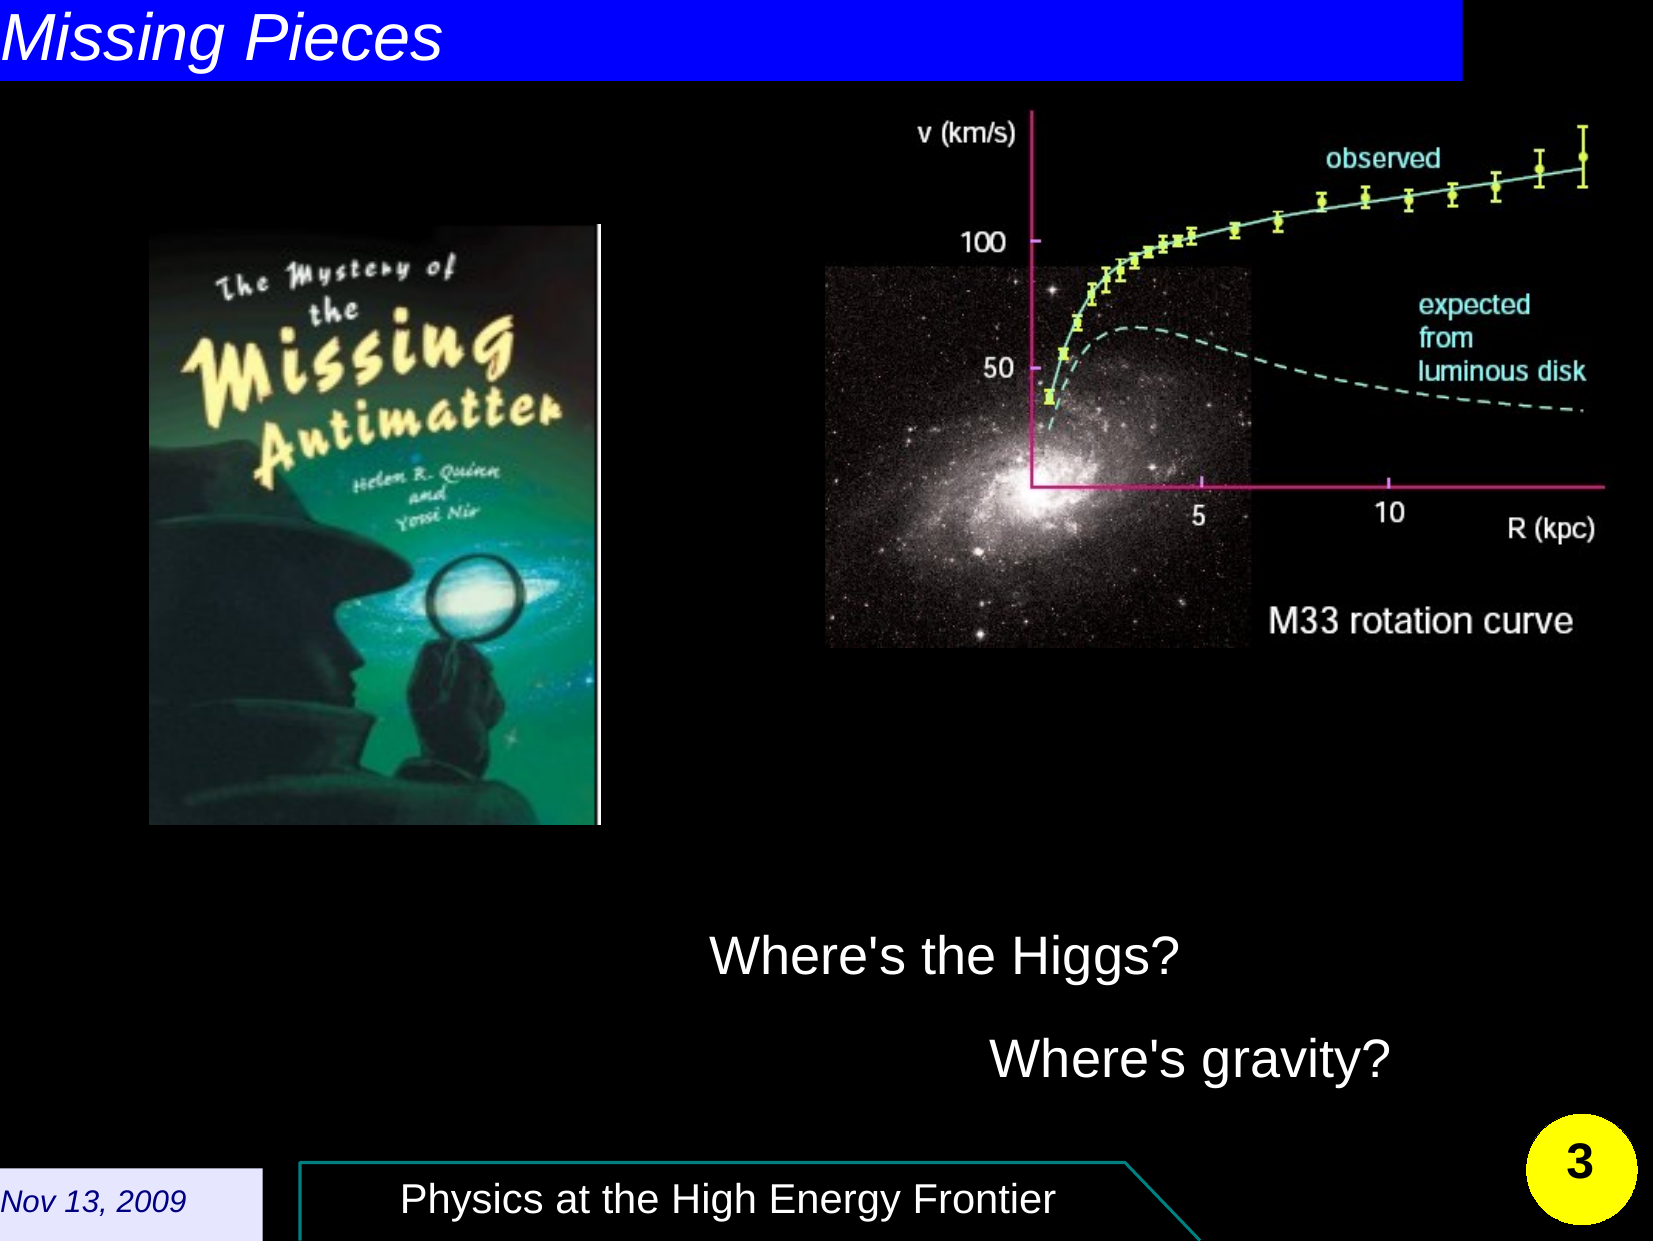

# Missing Pieces
Where's the Higgs?
Where's gravity?
3
Physics at the High Energy Frontier
Nov 13, 2009